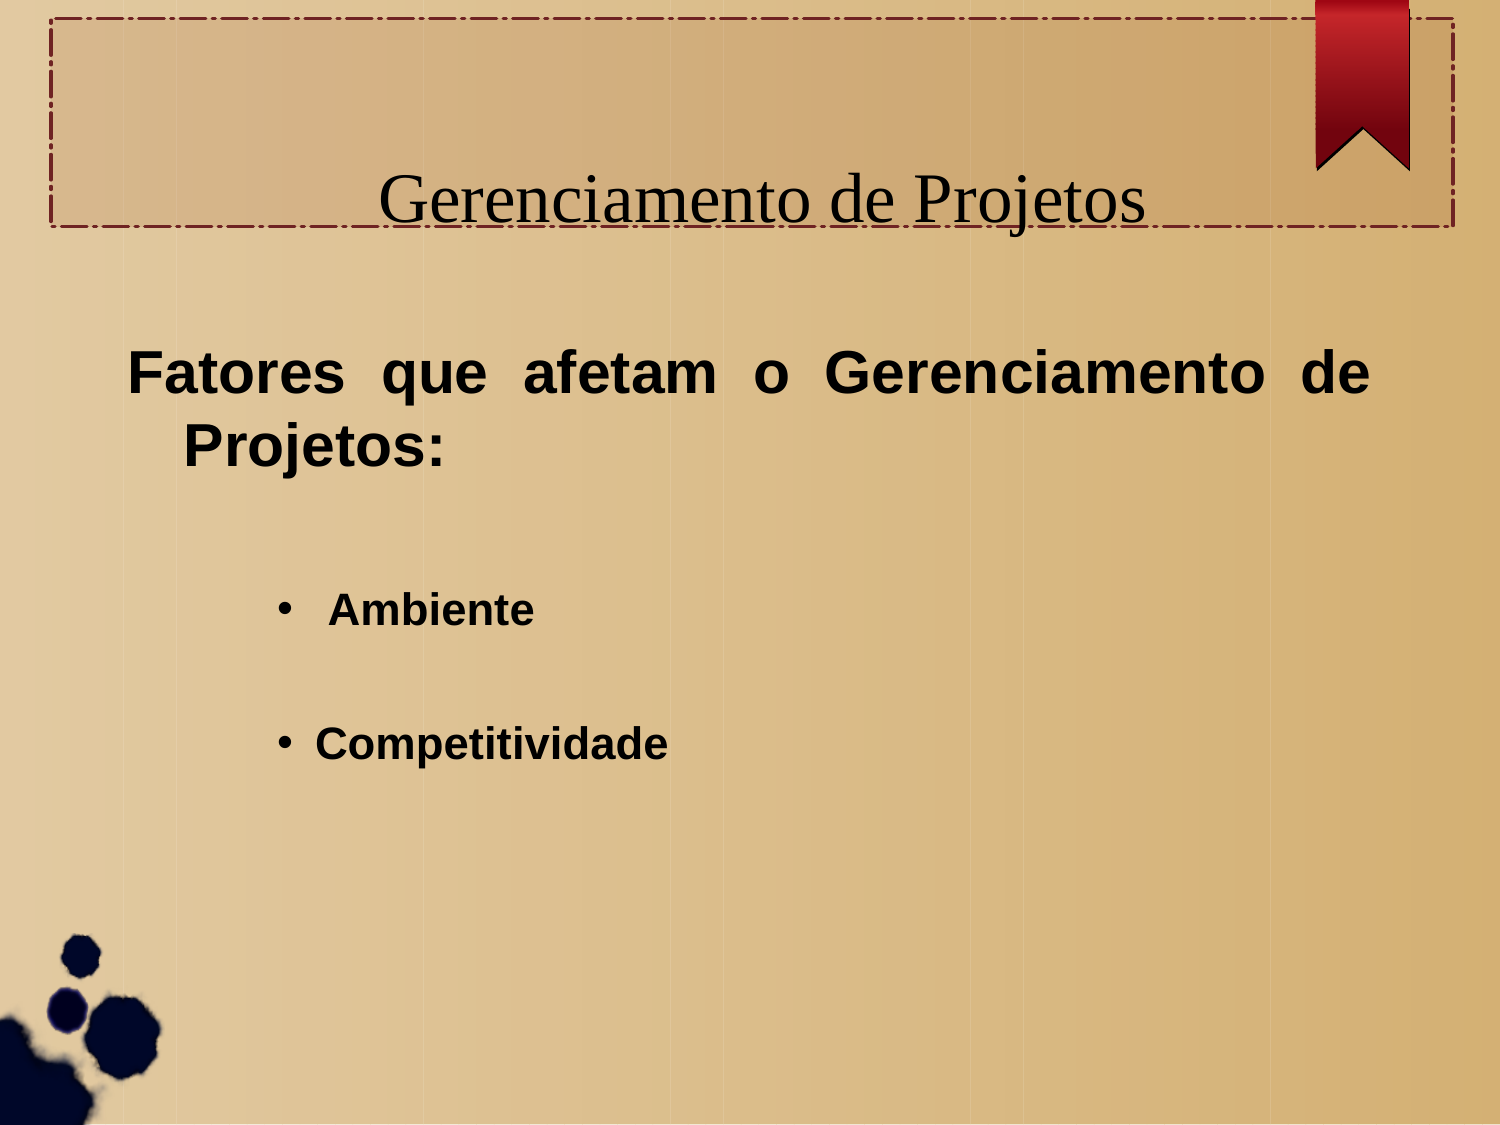

# Gerenciamento de Projetos
Fatores que afetam o Gerenciamento de Projetos:
 Ambiente
Competitividade